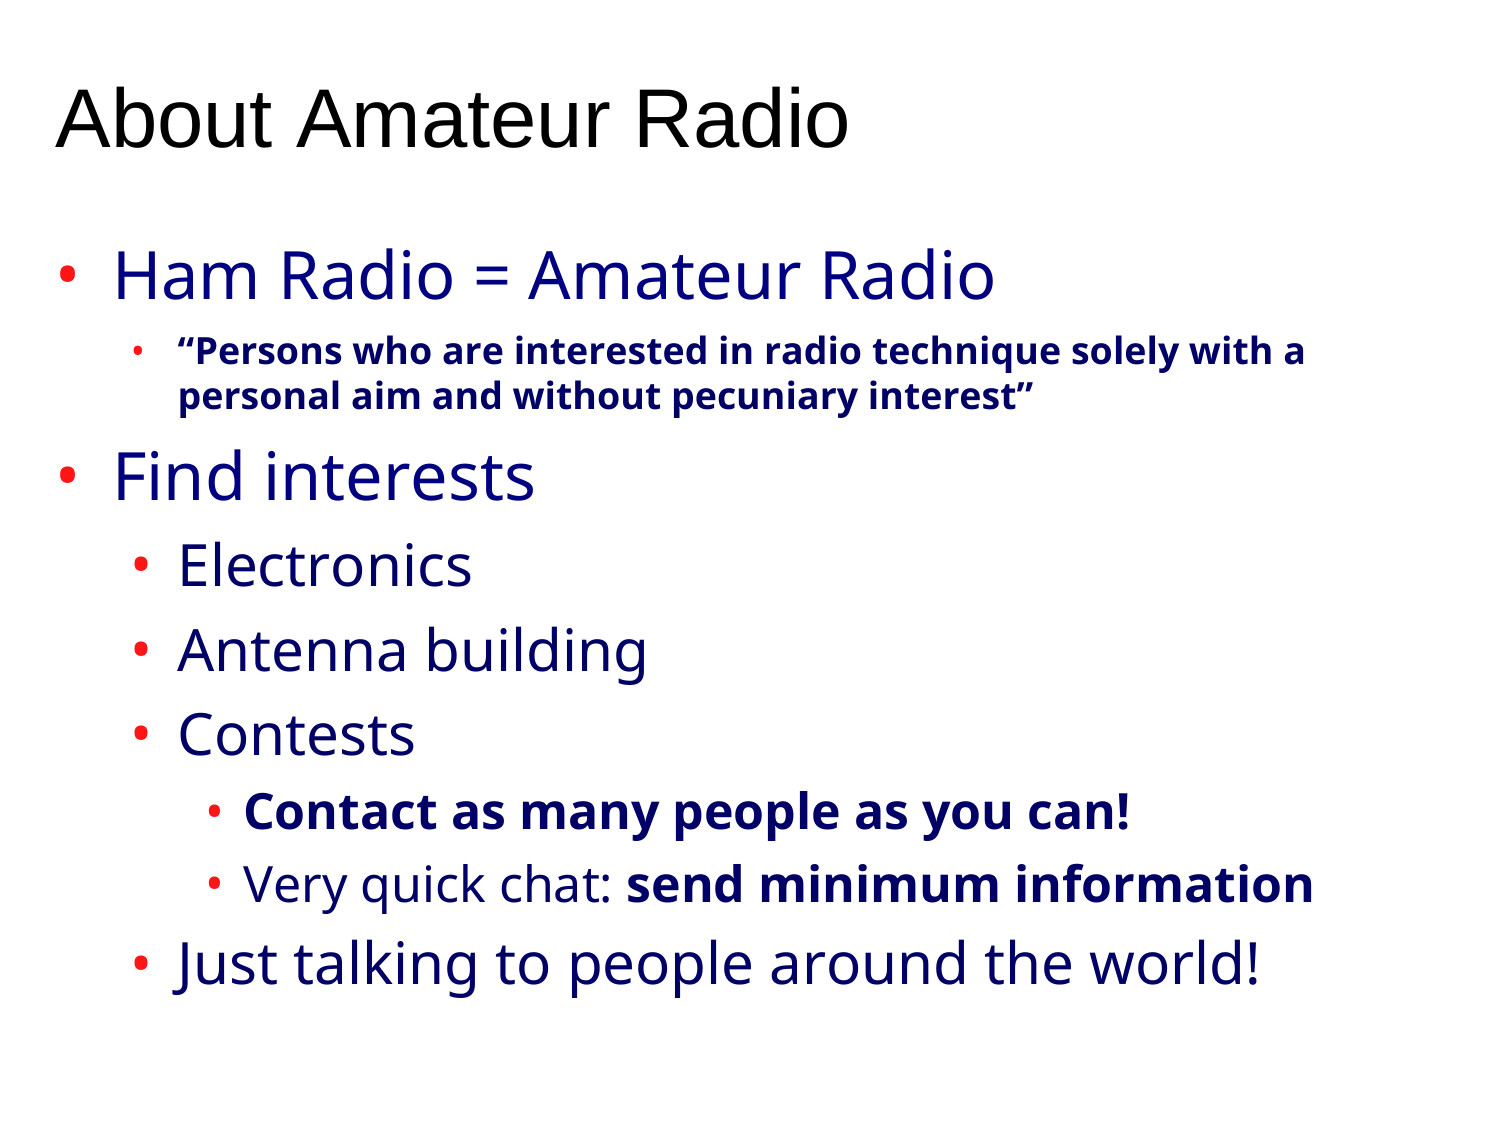

# About Amateur Radio
Ham Radio = Amateur Radio
“Persons who are interested in radio technique solely with a personal aim and without pecuniary interest”
Find interests
Electronics
Antenna building
Contests
Contact as many people as you can!
Very quick chat: send minimum information
Just talking to people around the world!